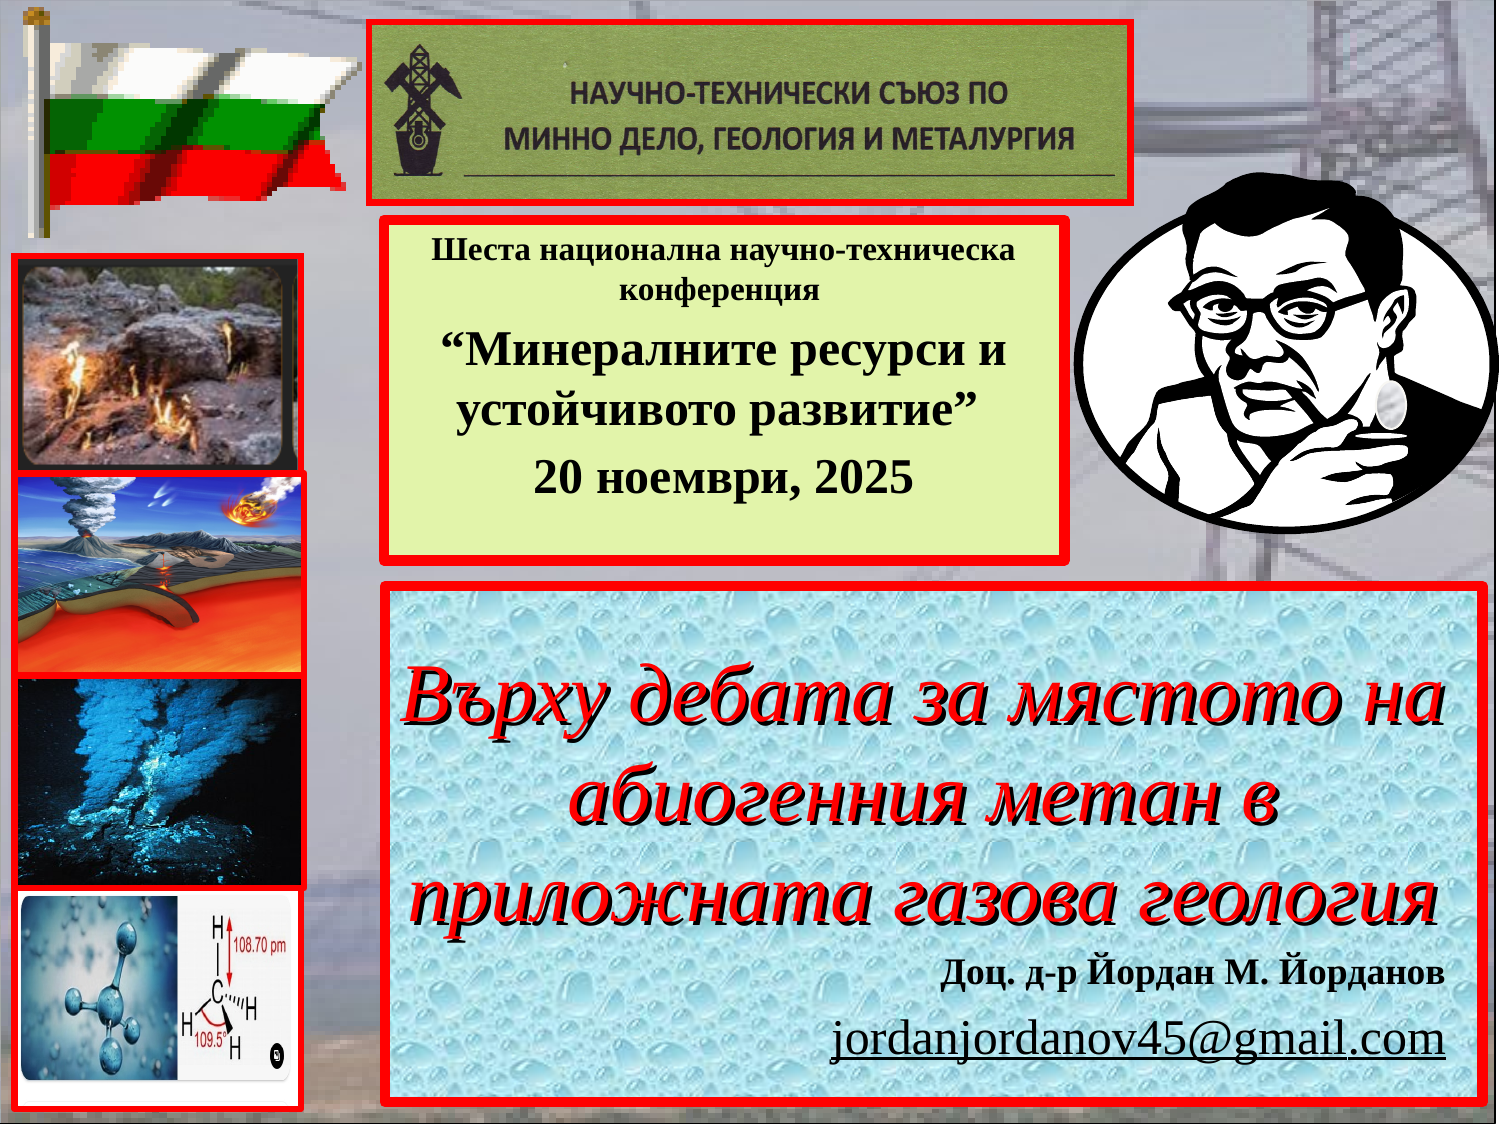

Шеста национална научно-техническа конференция
“Минералните ресурси и устойчивото развитие”
20 ноември, 2025
Върху дебата за мястото на абиогенния метан в
приложната газова геология
Доц. д-р Йордан М. Йорданов
jordanjordanov45@gmail.com